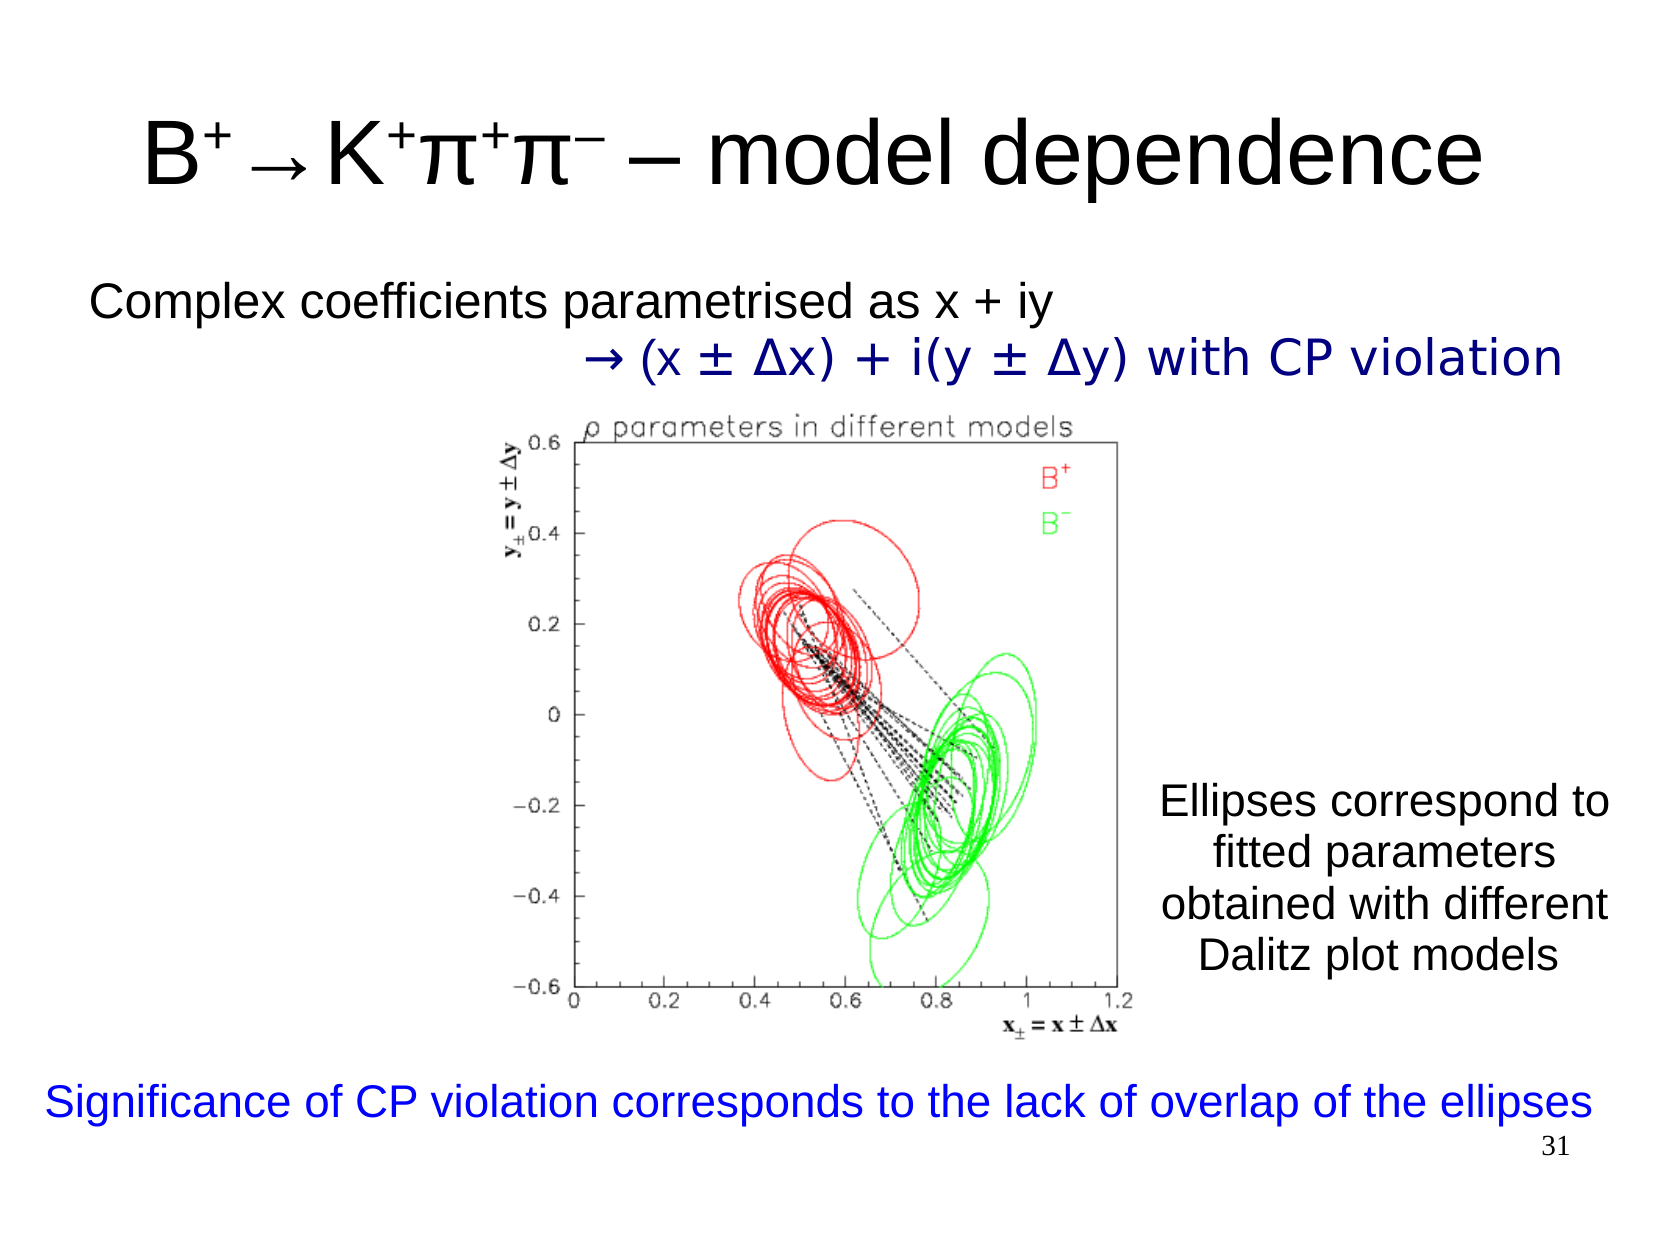

# B+→K+π+π– – model dependence
Complex coefficients parametrised as x + iy
→ (x ± Δx) + i(y ± Δy) with CP violation
Ellipses correspond to fitted parameters obtained with different Dalitz plot models
Significance of CP violation corresponds to the lack of overlap of the ellipses
31